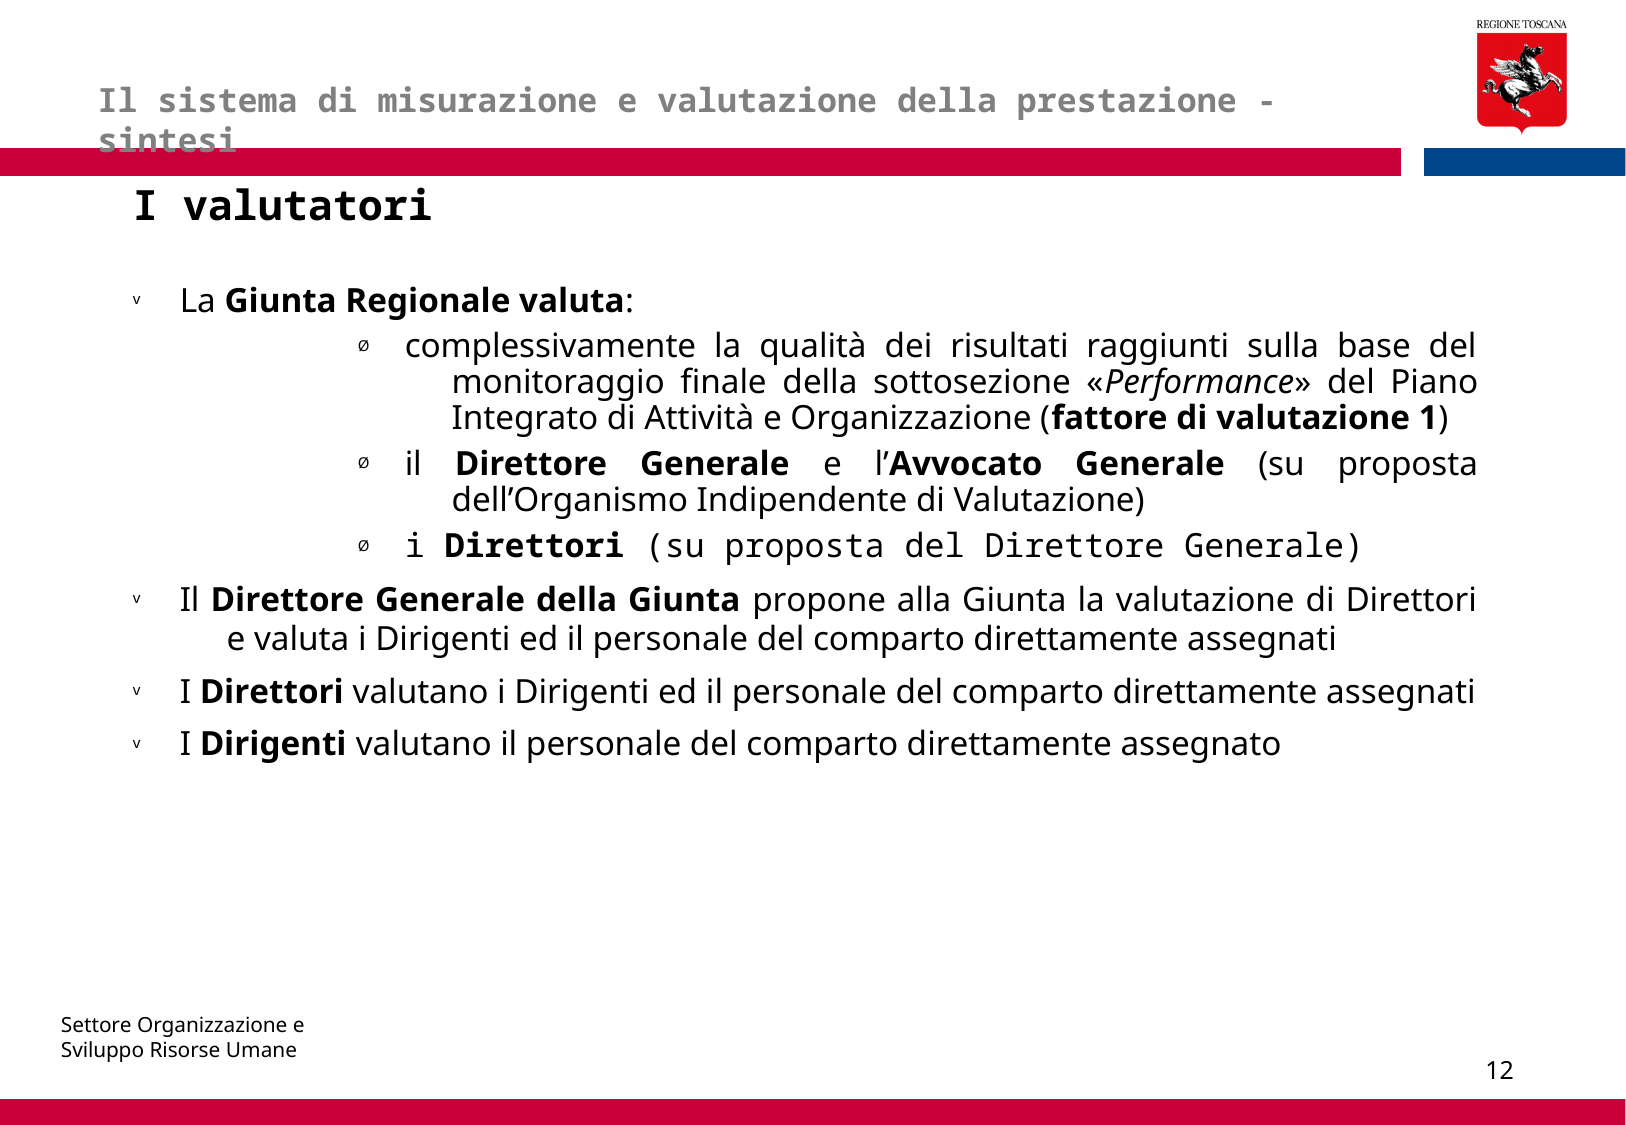

Il sistema di misurazione e valutazione della prestazione - sintesi
# I valutatori
La Giunta Regionale valuta:
complessivamente la qualità dei risultati raggiunti sulla base del monitoraggio finale della sottosezione «Performance» del Piano Integrato di Attività e Organizzazione (fattore di valutazione 1)
il Direttore Generale e l’Avvocato Generale (su proposta dell’Organismo Indipendente di Valutazione)
i Direttori (su proposta del Direttore Generale)
Il Direttore Generale della Giunta propone alla Giunta la valutazione di Direttori e valuta i Dirigenti ed il personale del comparto direttamente assegnati
I Direttori valutano i Dirigenti ed il personale del comparto direttamente assegnati
I Dirigenti valutano il personale del comparto direttamente assegnato
Settore Organizzazione e
Sviluppo Risorse Umane